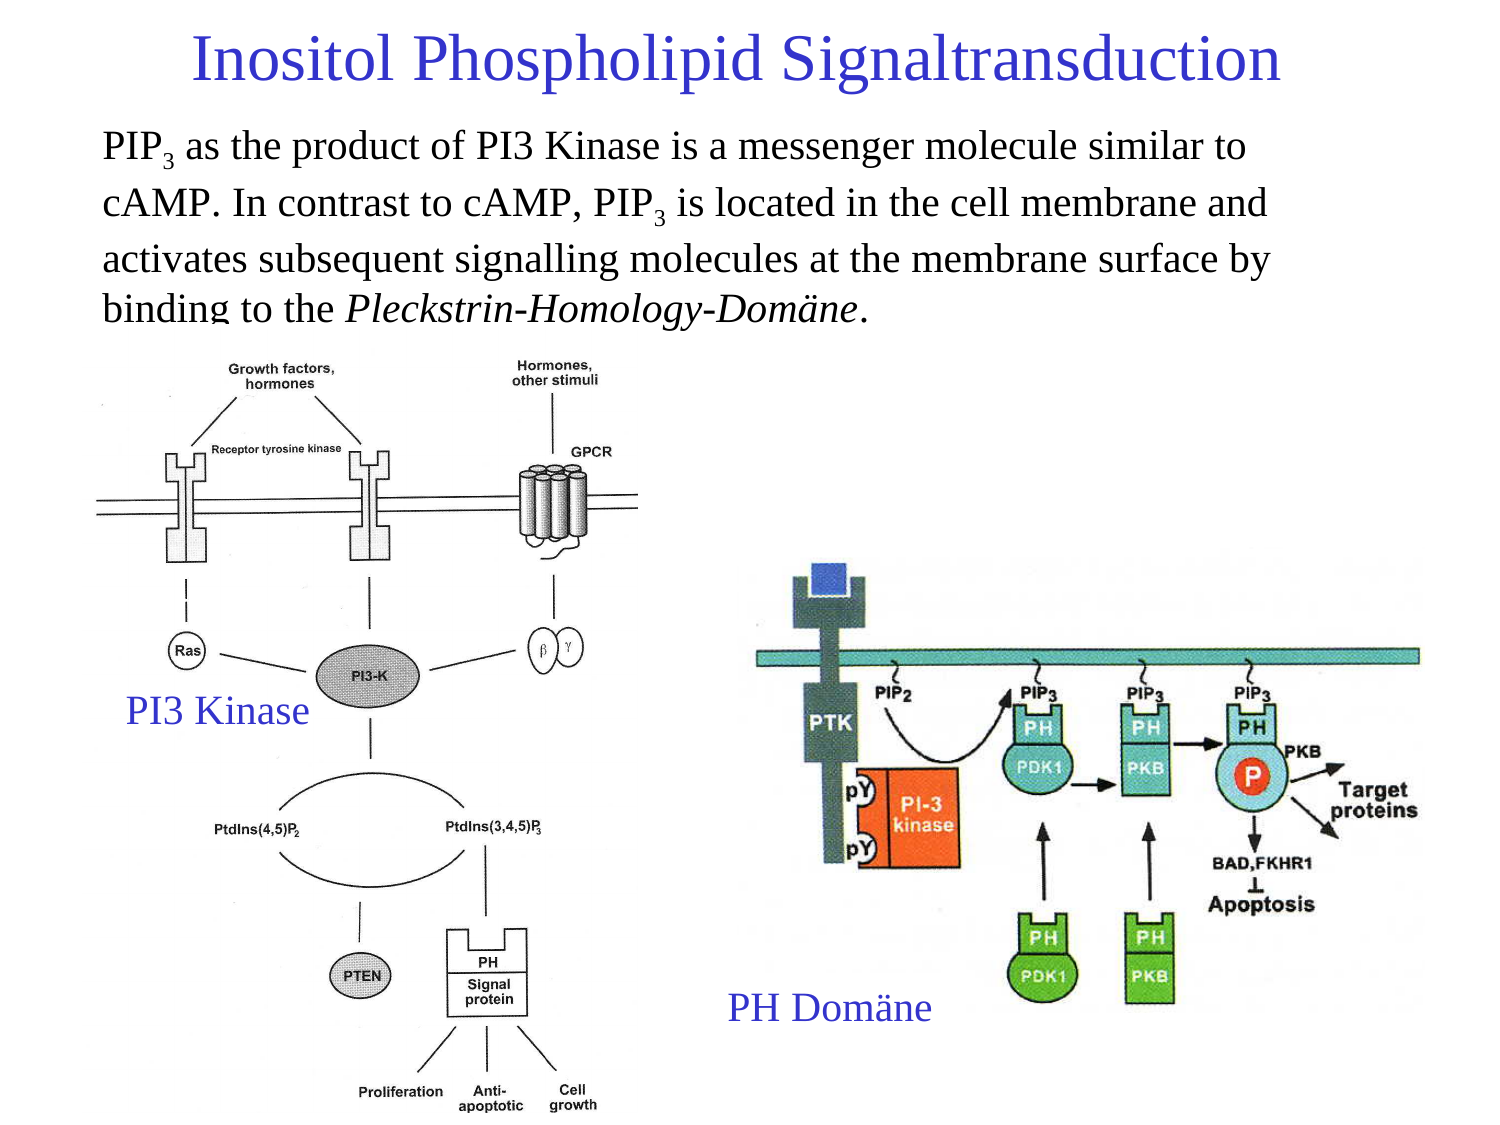

# Inositol Phospholipid Signaltransduction
PIP3 as the product of PI3 Kinase is a messenger molecule similar to cAMP. In contrast to cAMP, PIP3 is located in the cell membrane and activates subsequent signalling molecules at the membrane surface by binding to the Pleckstrin-Homology-Domäne.
PI3 Kinase
PH Domäne